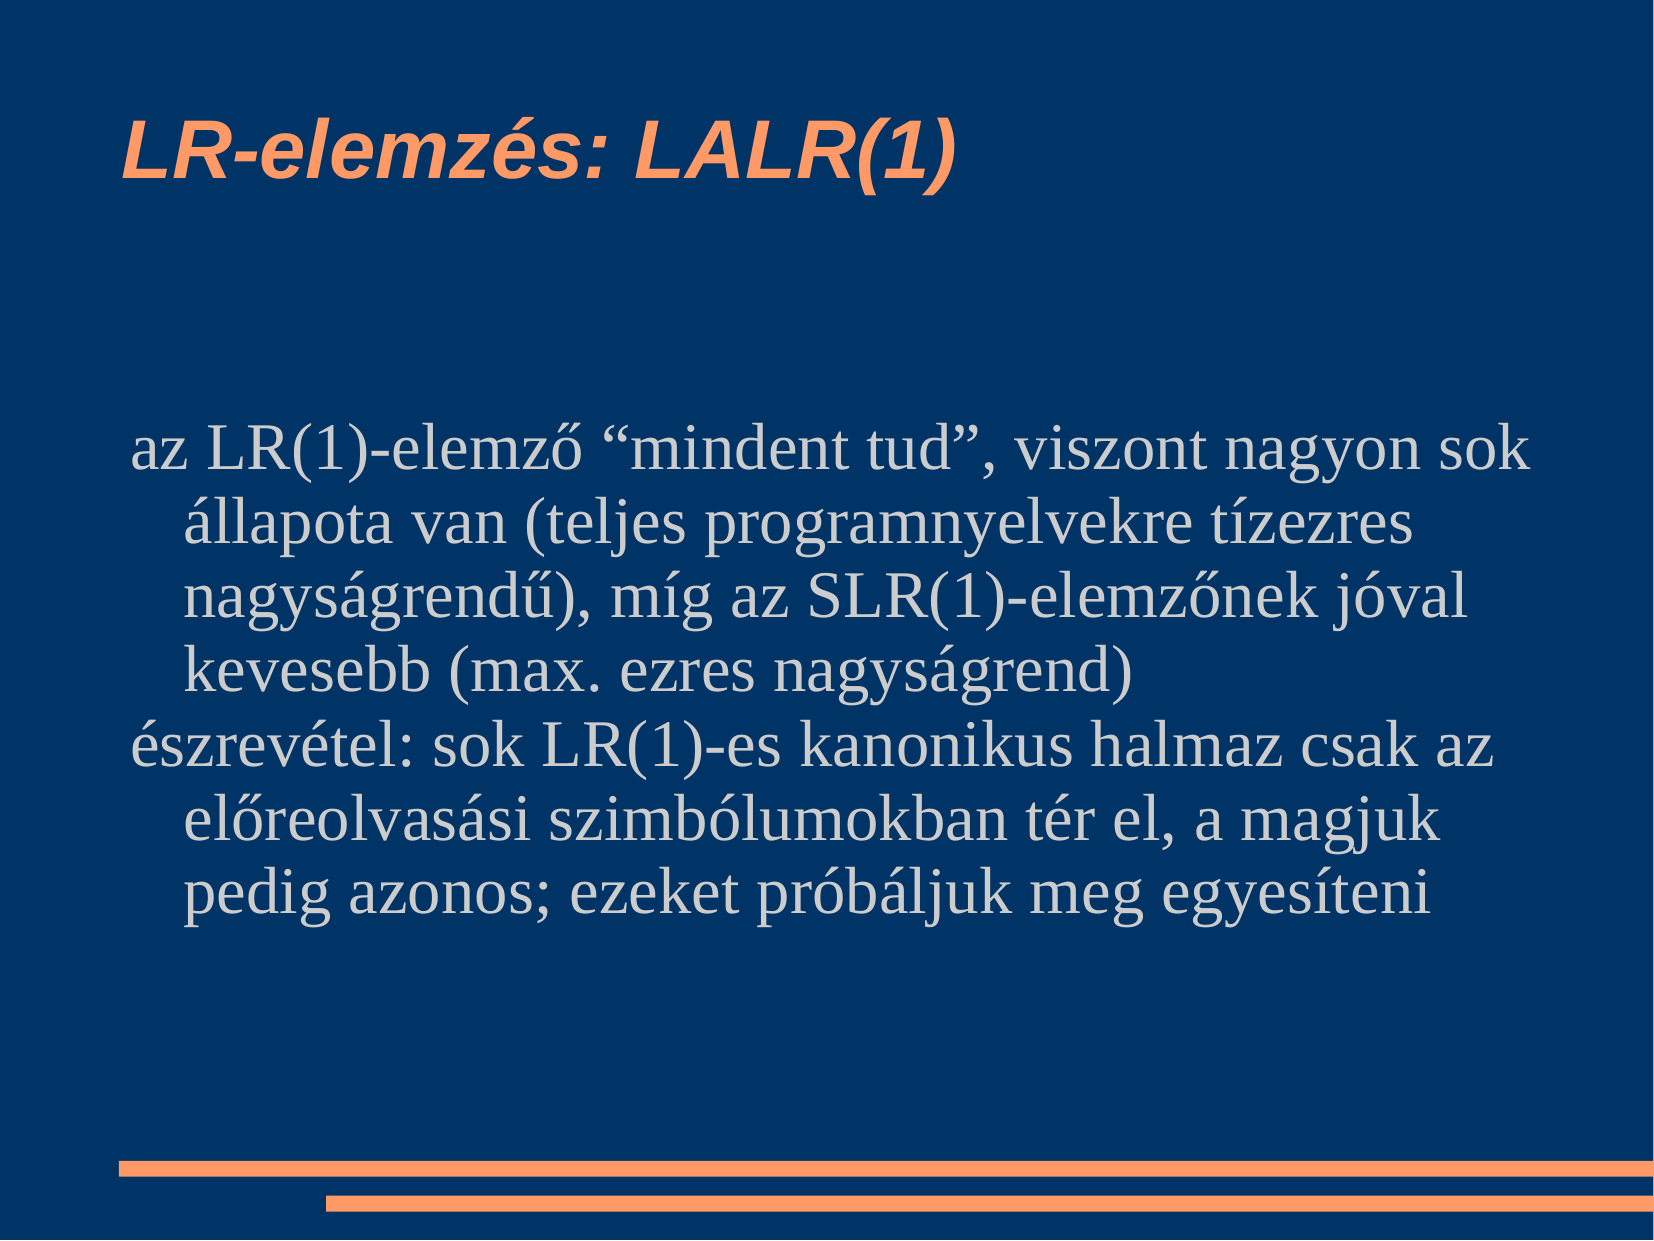

# LR-elemzés: LALR(1)
az LR(1)-elemző “mindent tud”, viszont nagyon sok állapota van (teljes programnyelvekre tízezres nagyságrendű), míg az SLR(1)-elemzőnek jóval kevesebb (max. ezres nagyságrend)
észrevétel: sok LR(1)-es kanonikus halmaz csak az előreolvasási szimbólumokban tér el, a magjuk pedig azonos; ezeket próbáljuk meg egyesíteni